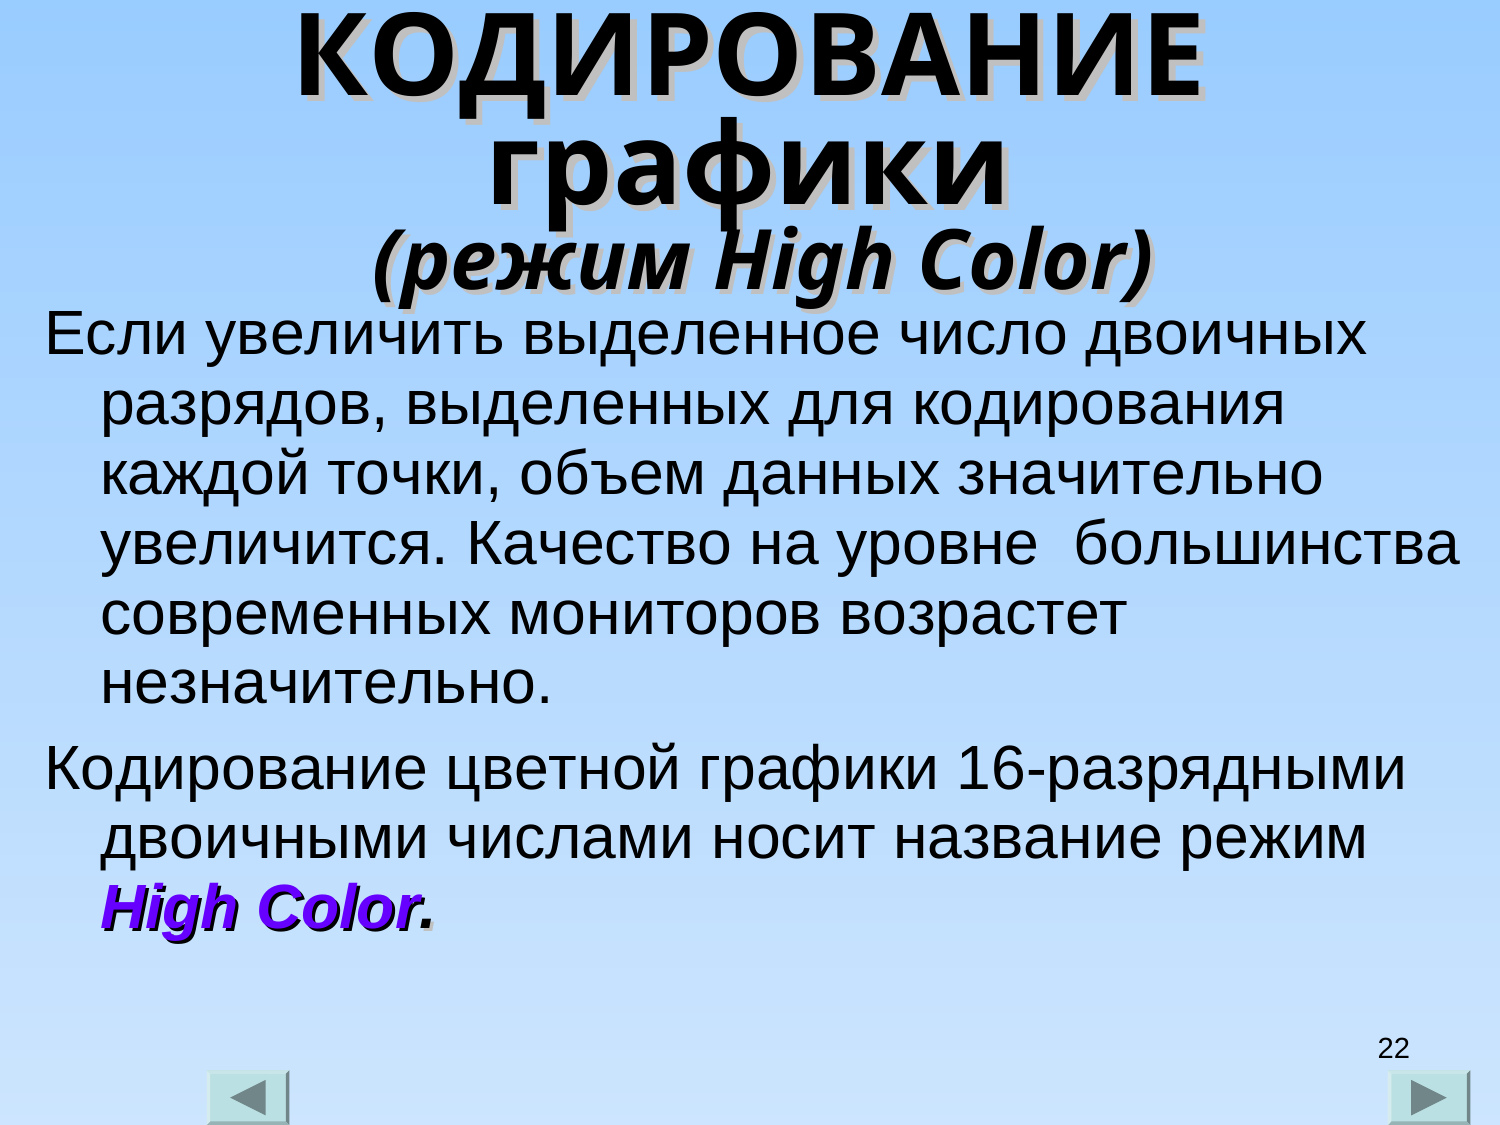

# КОДИРОВАНИЕ графики (режим High Color)
Если увеличить выделенное число двоичных разрядов, выделенных для кодирования каждой точки, объем данных значительно увеличится. Качество на уровне большинства современных мониторов возрастет незначительно.
Кодирование цветной графики 16-разрядными двоичными числами носит название режим High Color.
22